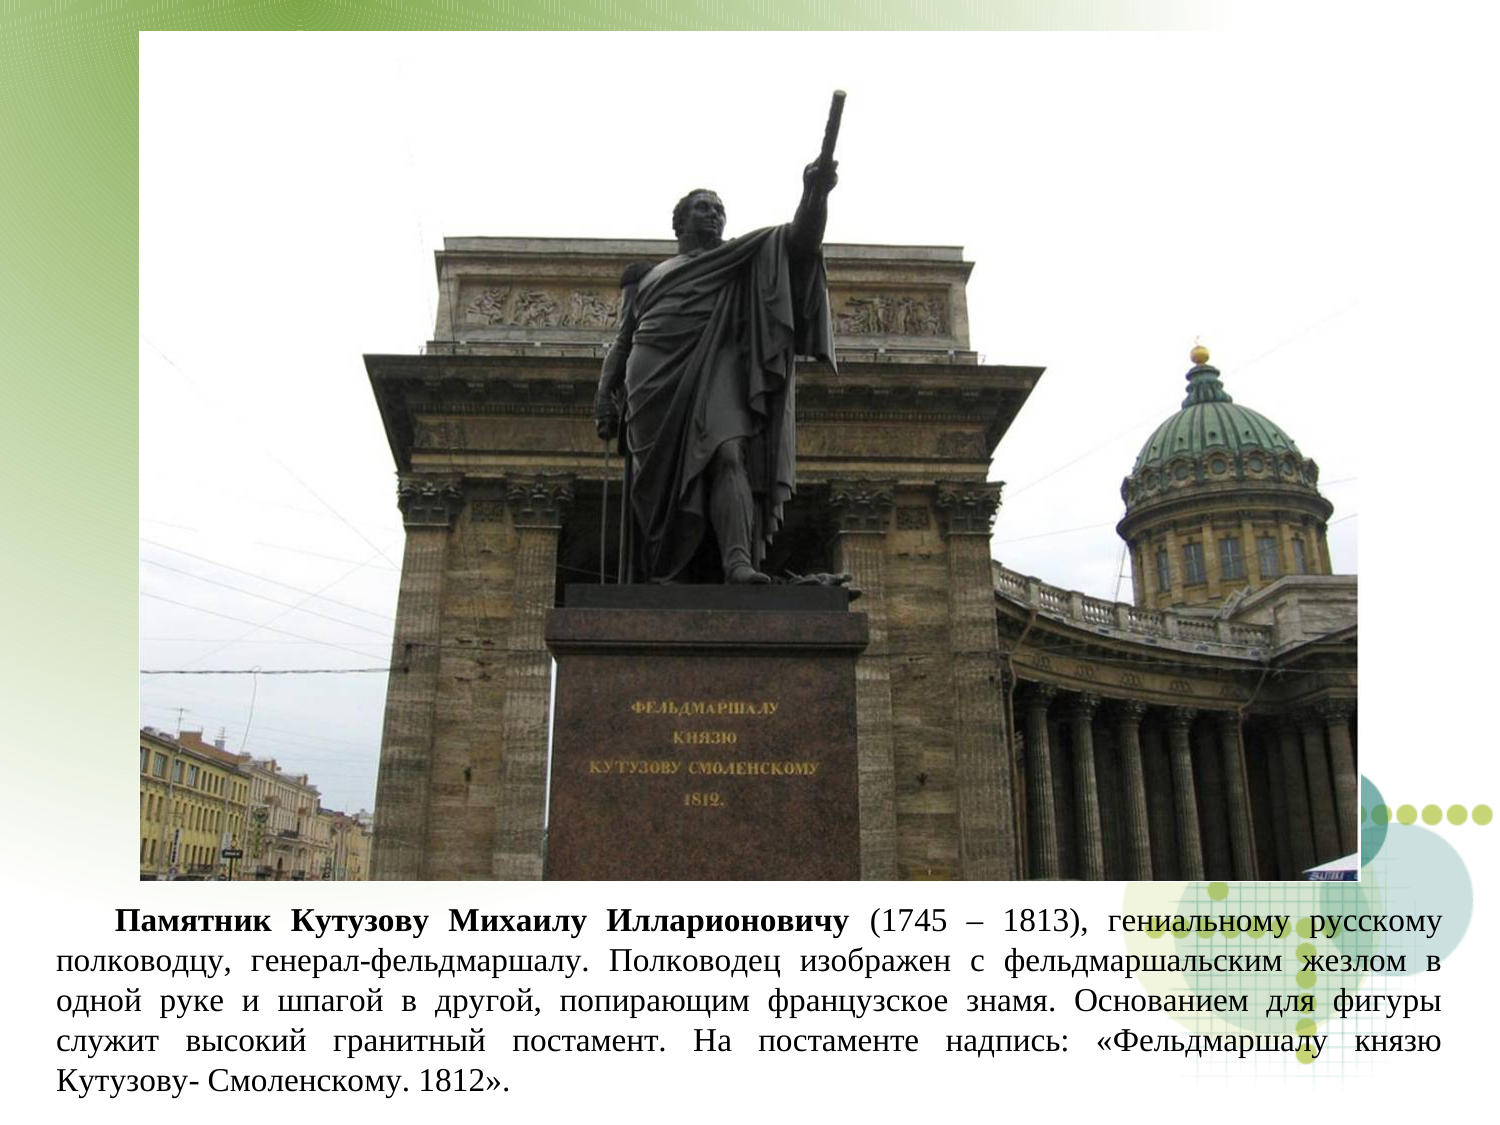

# Памятник Кутузову Михаилу Илларионовичу (1745 – 1813), гениальному русскому полководцу, генерал-фельдмаршалу. Полководец изображен с фельдмаршальским жезлом в одной руке и шпагой в другой, попирающим французское знамя. Основанием для фигуры служит высокий гранитный постамент. На постаменте надпись: «Фельдмаршалу князю Кутузову- Смоленскому. 1812».